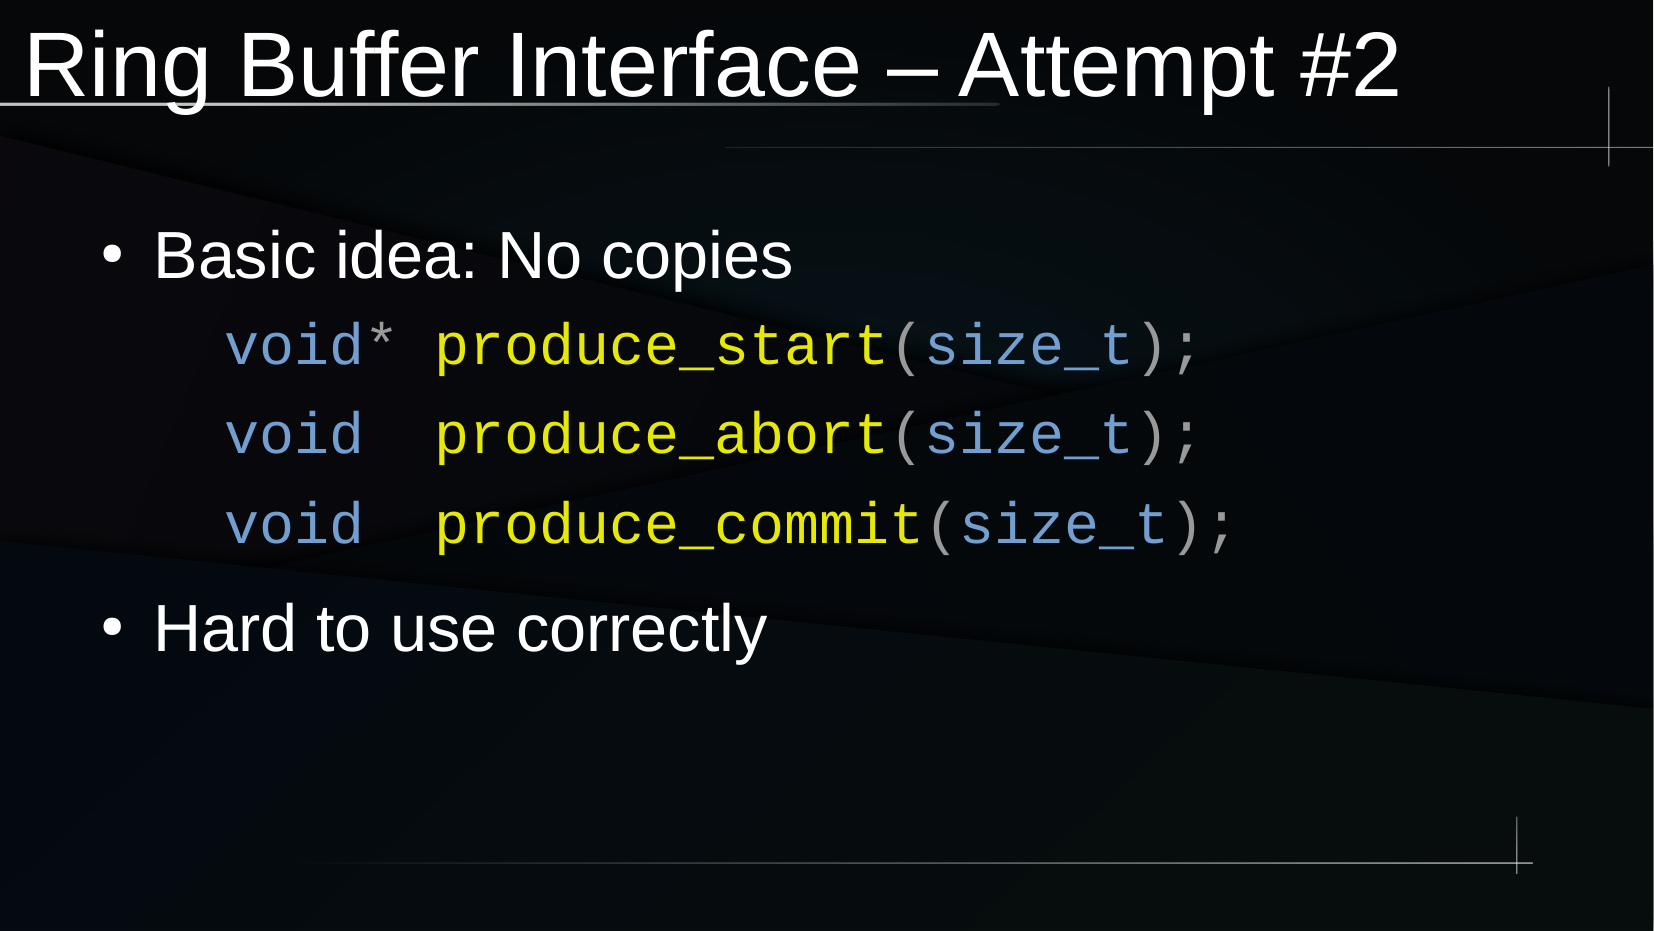

# Ring Buffer Interface – Attempt #2
Basic idea: No copies
void* produce_start(size_t);
void produce_abort(size_t);
void produce_commit(size_t);
Hard to use correctly